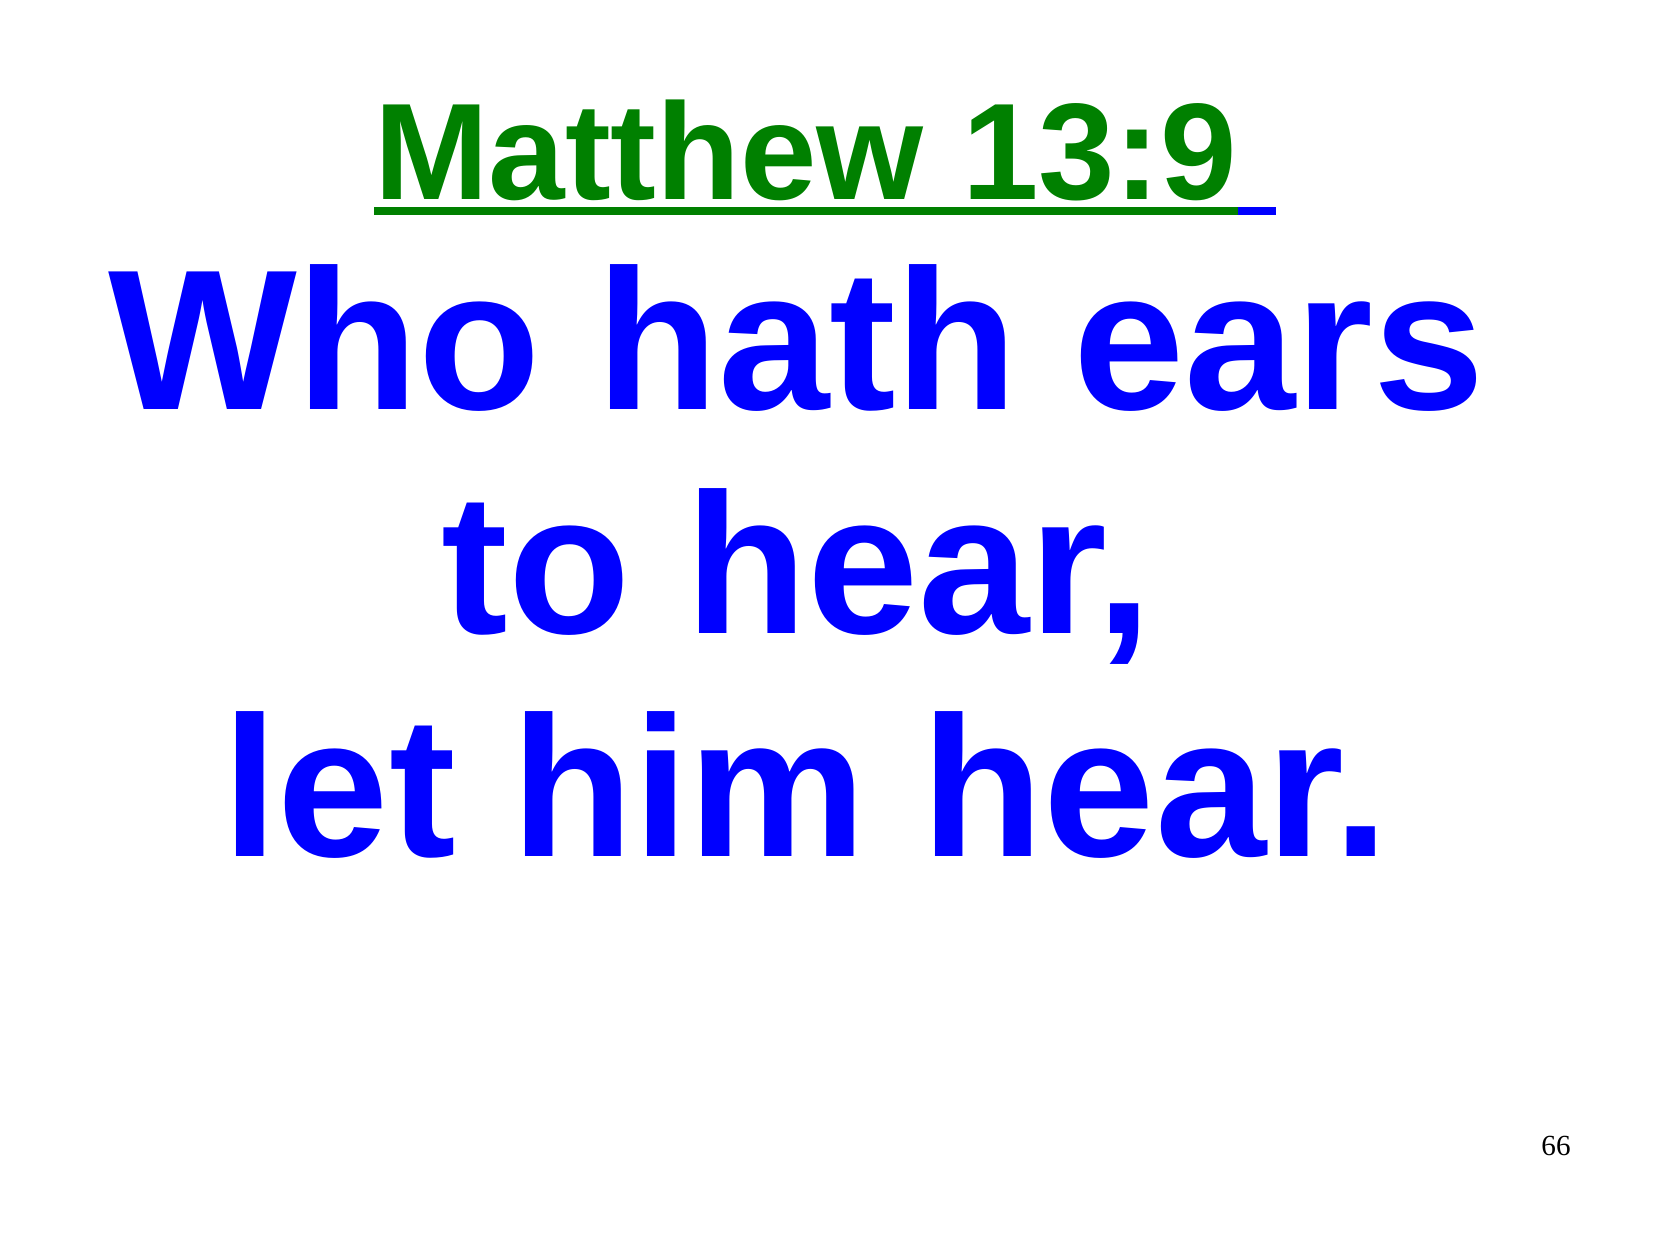

# Matthew 13:9  Who hath ears to hear, let him hear.
66